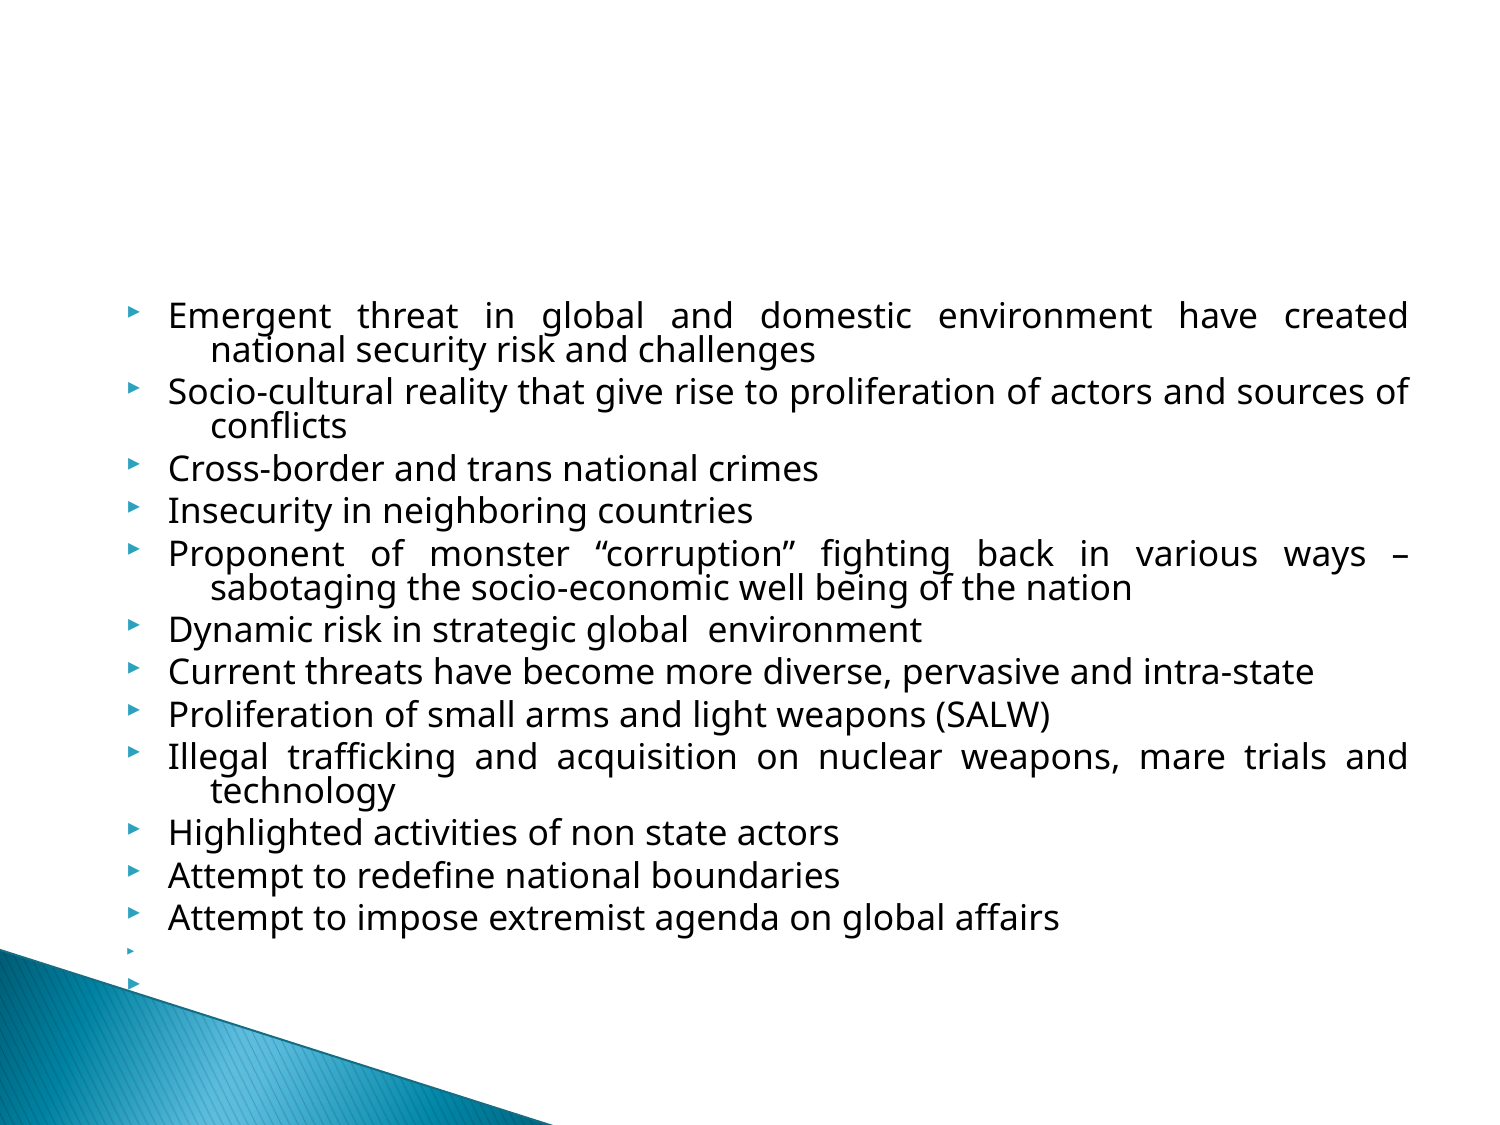

# Emergent threat in global and domestic environment have created national security risk and challenges
Socio-cultural reality that give rise to proliferation of actors and sources of conflicts
Cross-border and trans national crimes
Insecurity in neighboring countries
Proponent of monster “corruption” fighting back in various ways – sabotaging the socio-economic well being of the nation
Dynamic risk in strategic global environment
Current threats have become more diverse, pervasive and intra-state
Proliferation of small arms and light weapons (SALW)
Illegal trafficking and acquisition on nuclear weapons, mare trials and technology
Highlighted activities of non state actors
Attempt to redefine national boundaries
Attempt to impose extremist agenda on global affairs